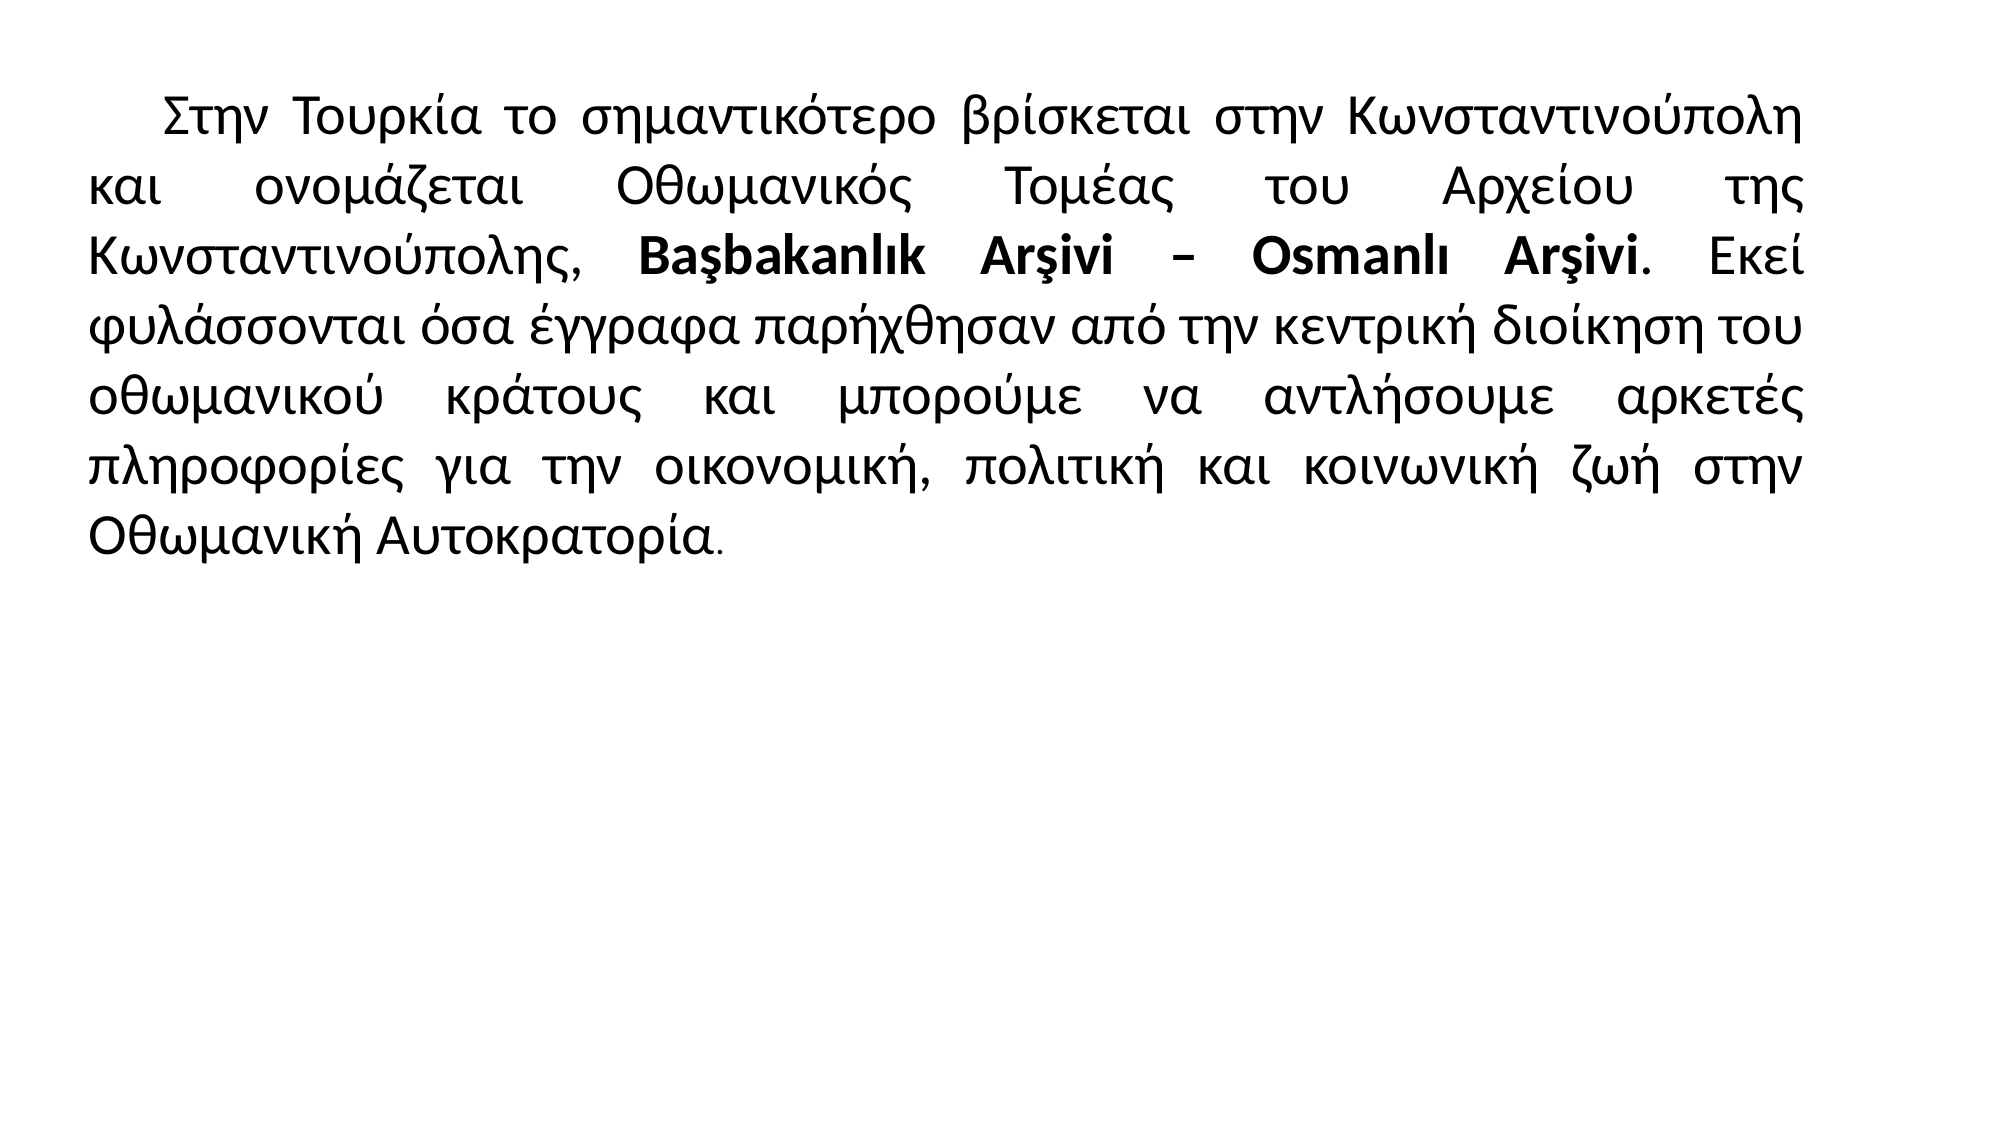

Στην Τουρκία το σημαντικότερο βρίσκεται στην Κωνσταντινούπολη και ονομάζεται Οθωμανικός Τομέας του Αρχείου της Κωνσταντινούπολης, Başbakanlık Arşivi – Osmanlı Arşivi. Εκεί φυλάσσονται όσα έγγραφα παρήχθησαν από την κεντρική διοίκηση του οθωμανικού κράτους και μπορούμε να αντλήσουμε αρκετές πληροφορίες για την οικονομική, πολιτική και κοινωνική ζωή στην Οθωμανική Αυτοκρατορία.